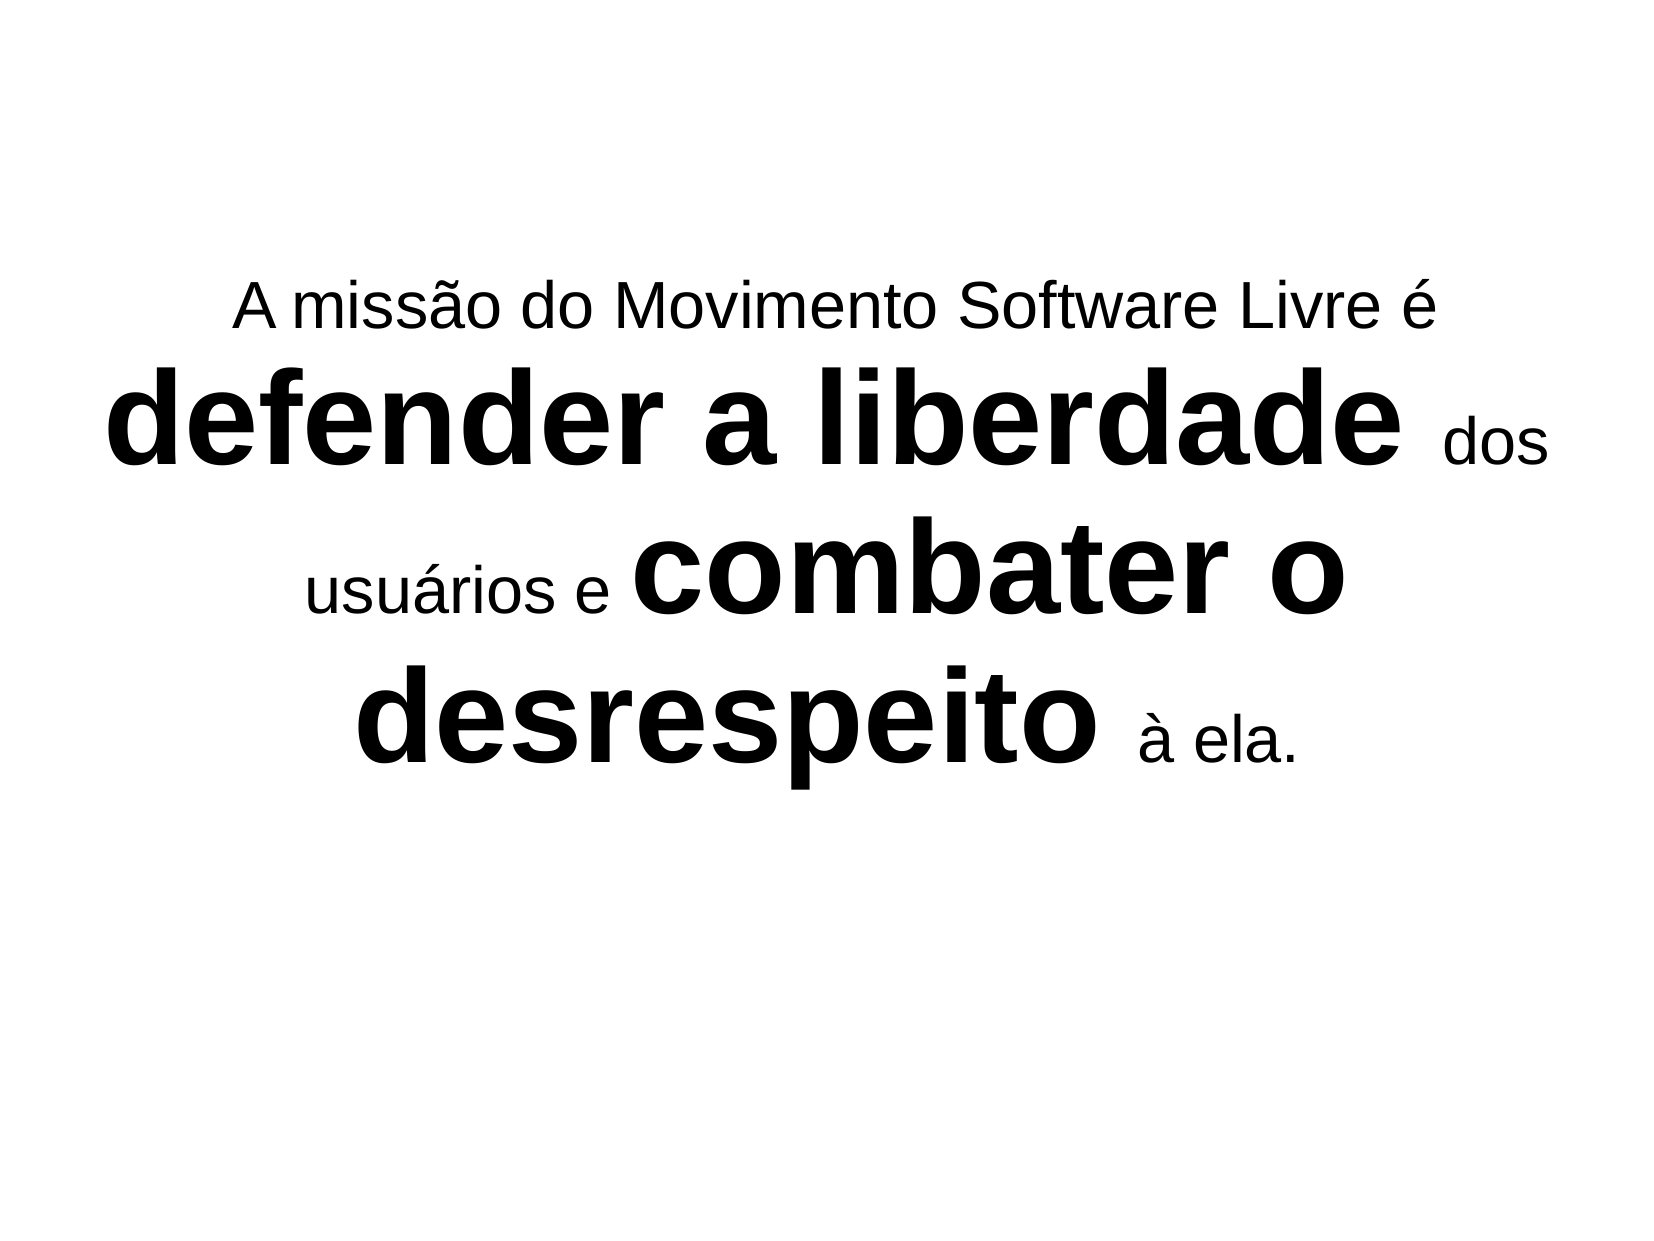

# A missão do Movimento Software Livre é defender a liberdade dos usuários e combater o desrespeito à ela.